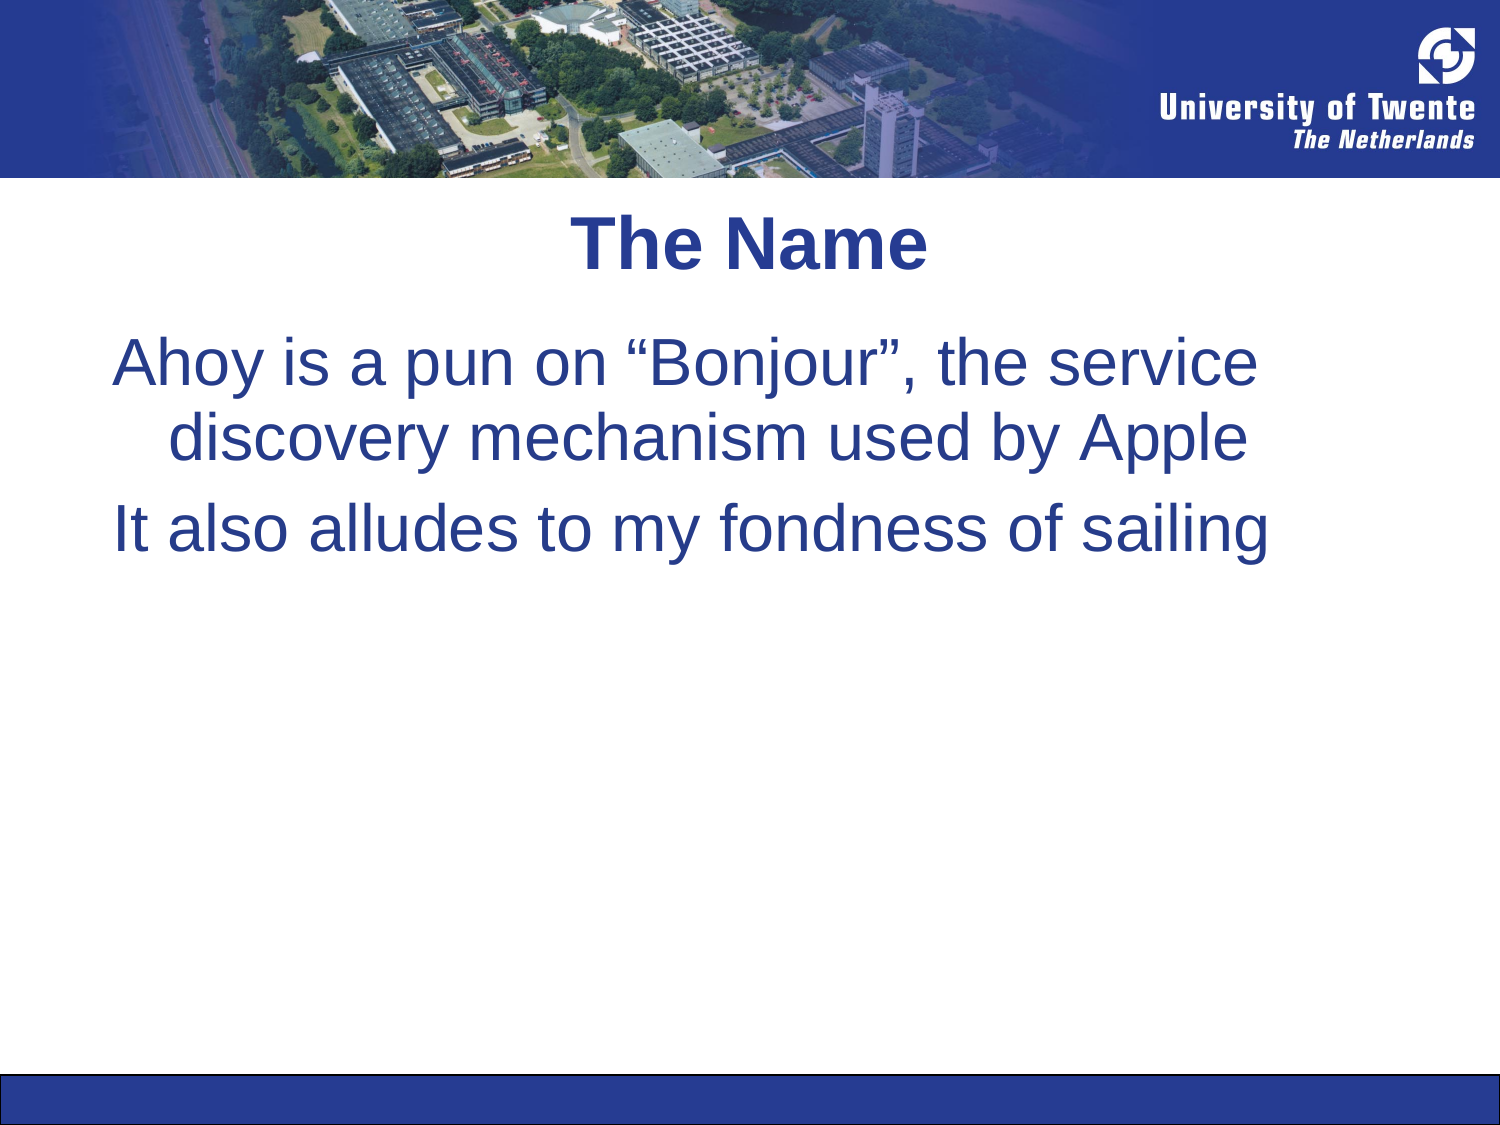

# The Name
Ahoy is a pun on “Bonjour”, the service discovery mechanism used by Apple
It also alludes to my fondness of sailing